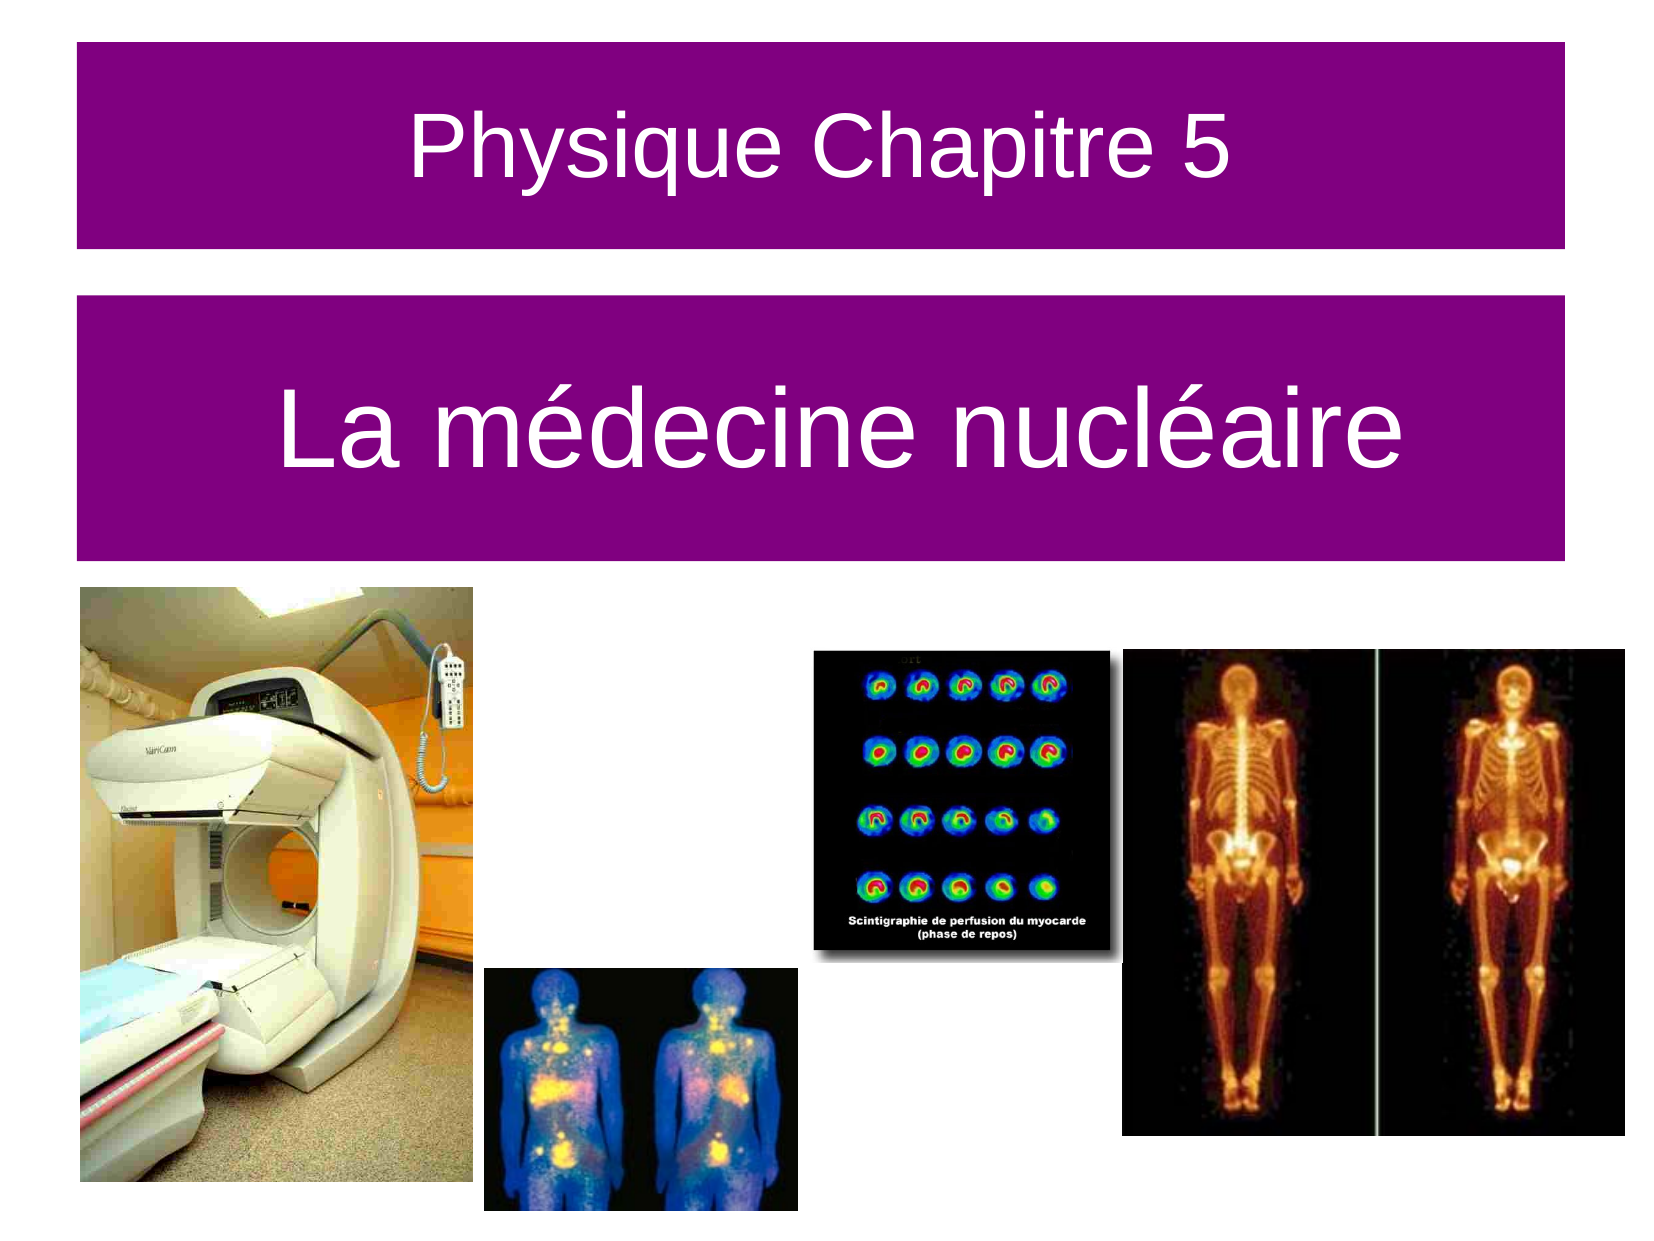

# Physique Chapitre 5
La médecine nucléaire